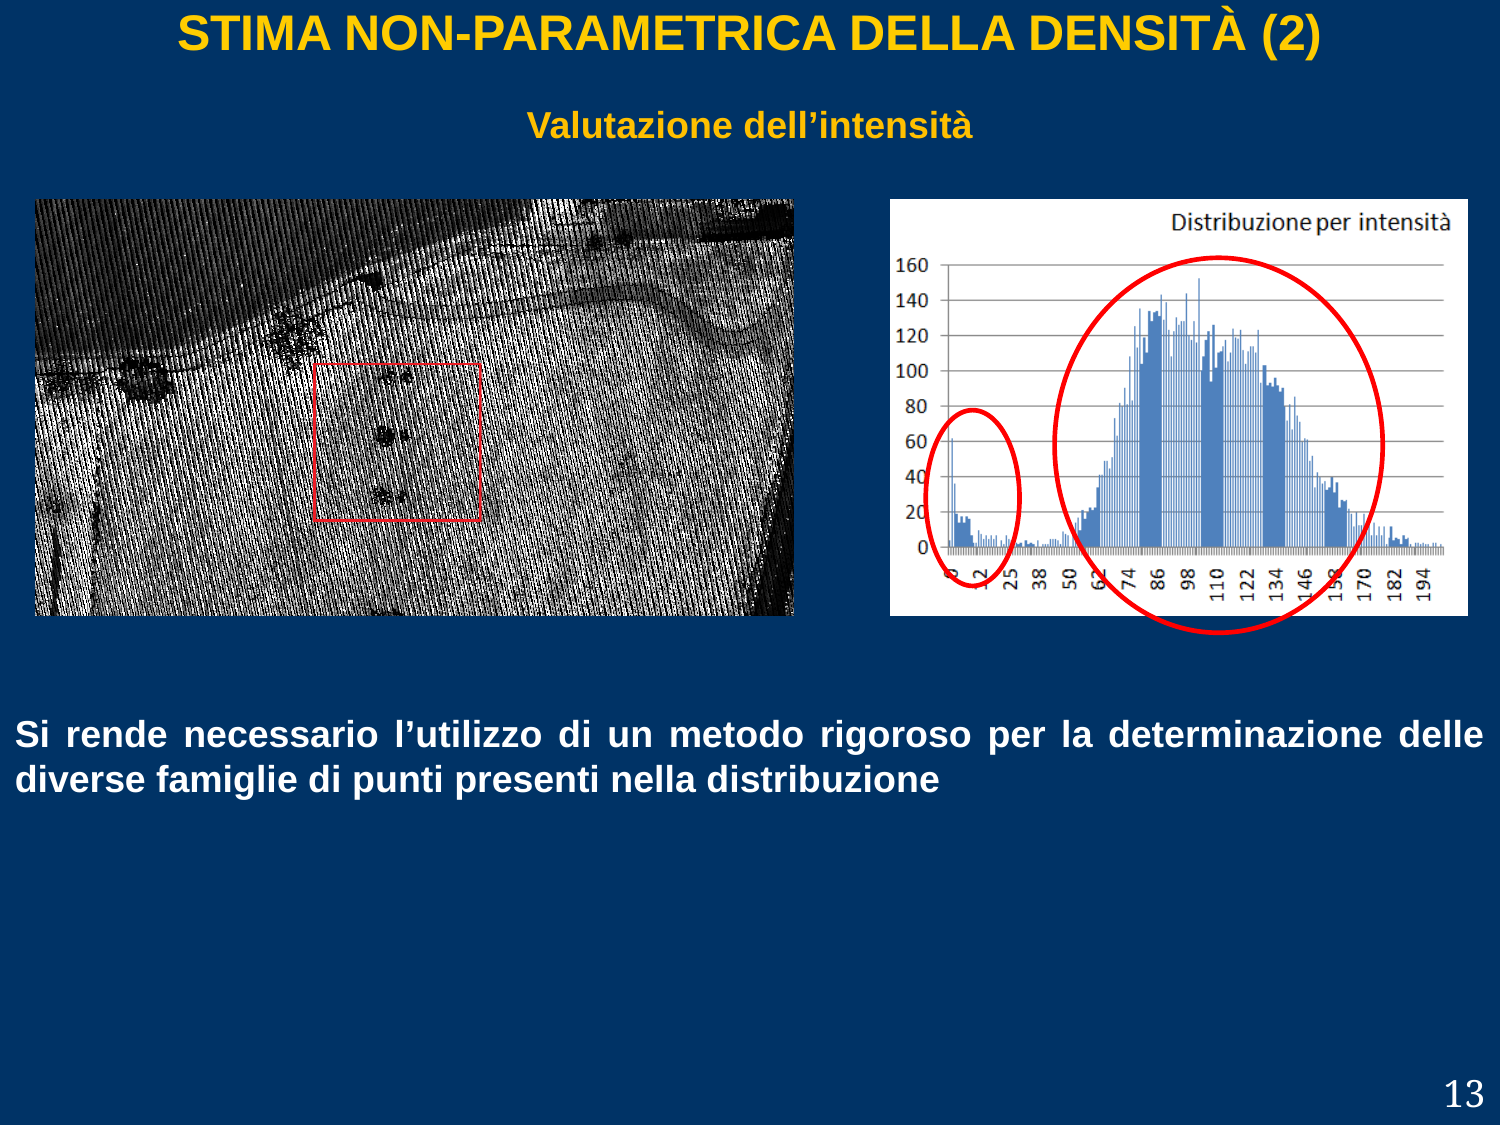

STIMA NON-PARAMETRICA DELLA DENSITÀ (2)
Valutazione dell’intensità
Si rende necessario l’utilizzo di un metodo rigoroso per la determinazione delle diverse famiglie di punti presenti nella distribuzione